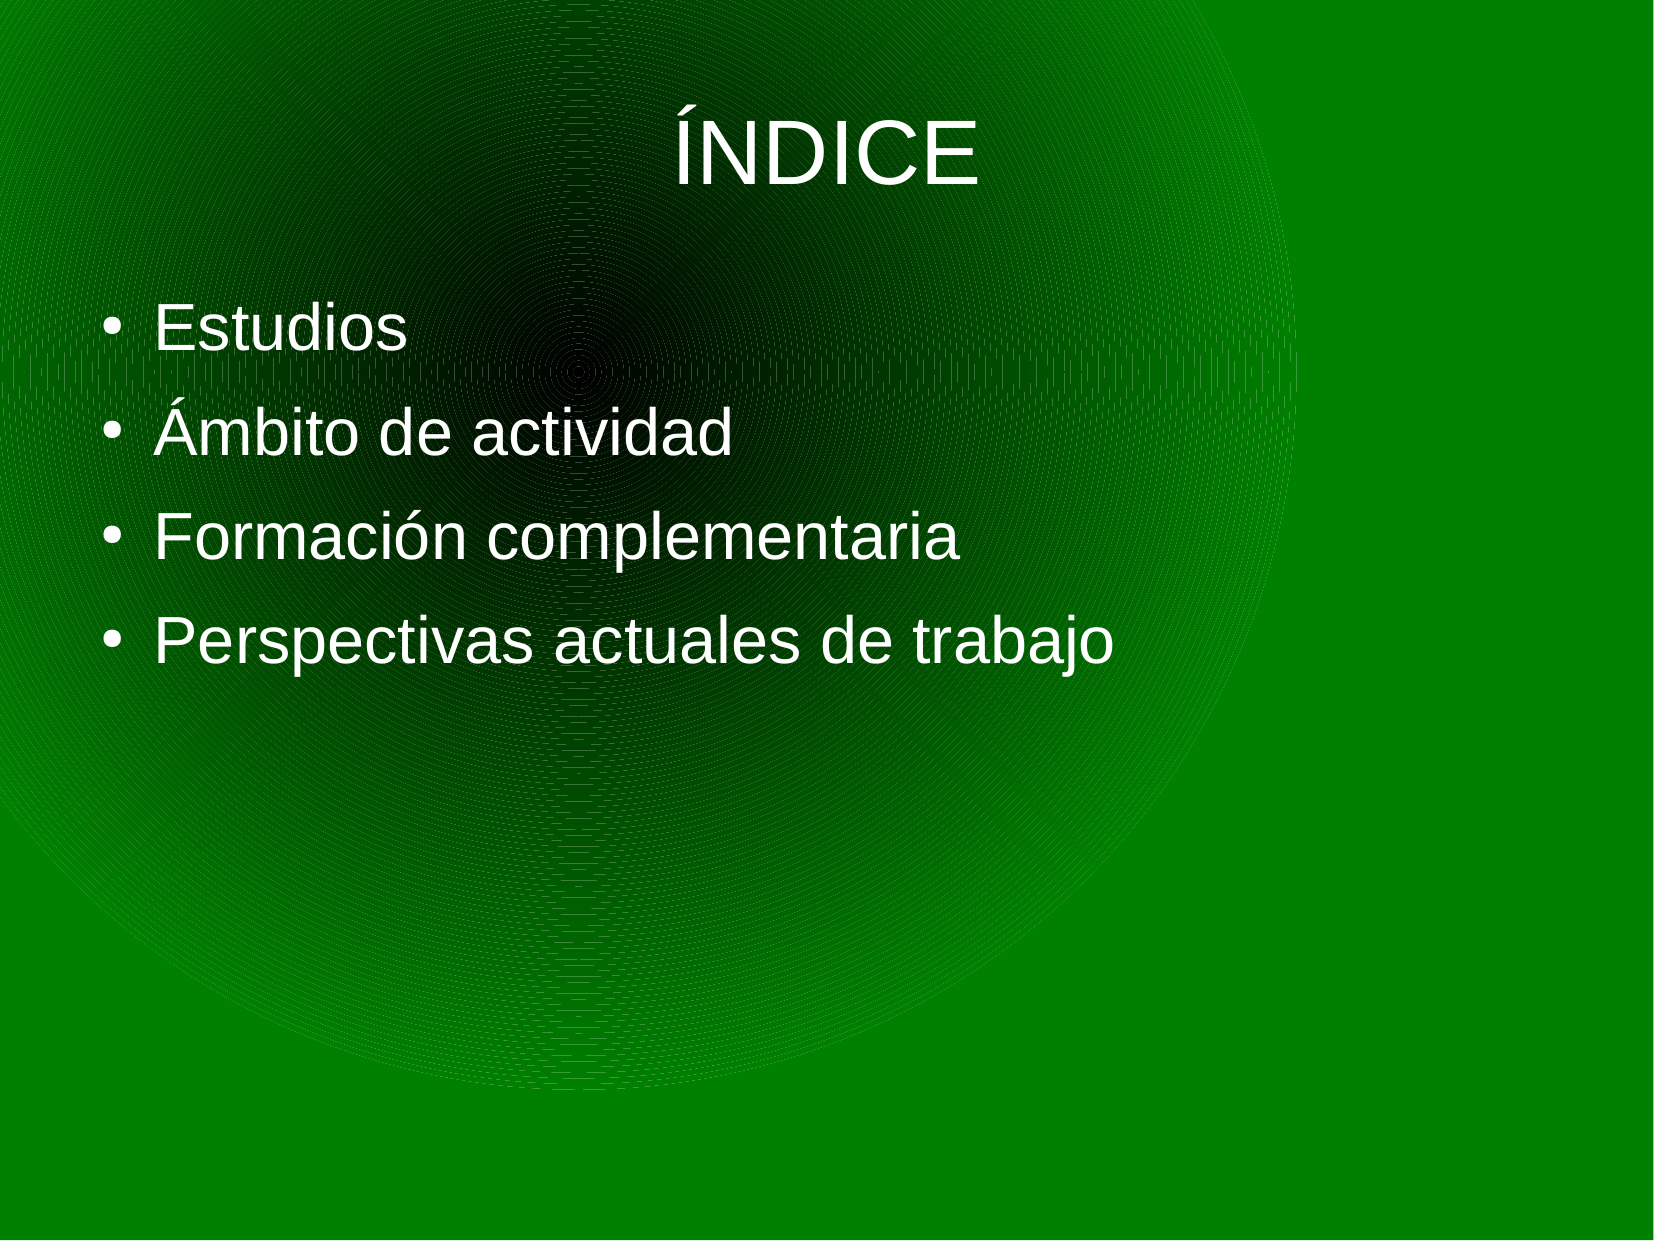

# ÍNDICE
Estudios
Ámbito de actividad
Formación complementaria
Perspectivas actuales de trabajo